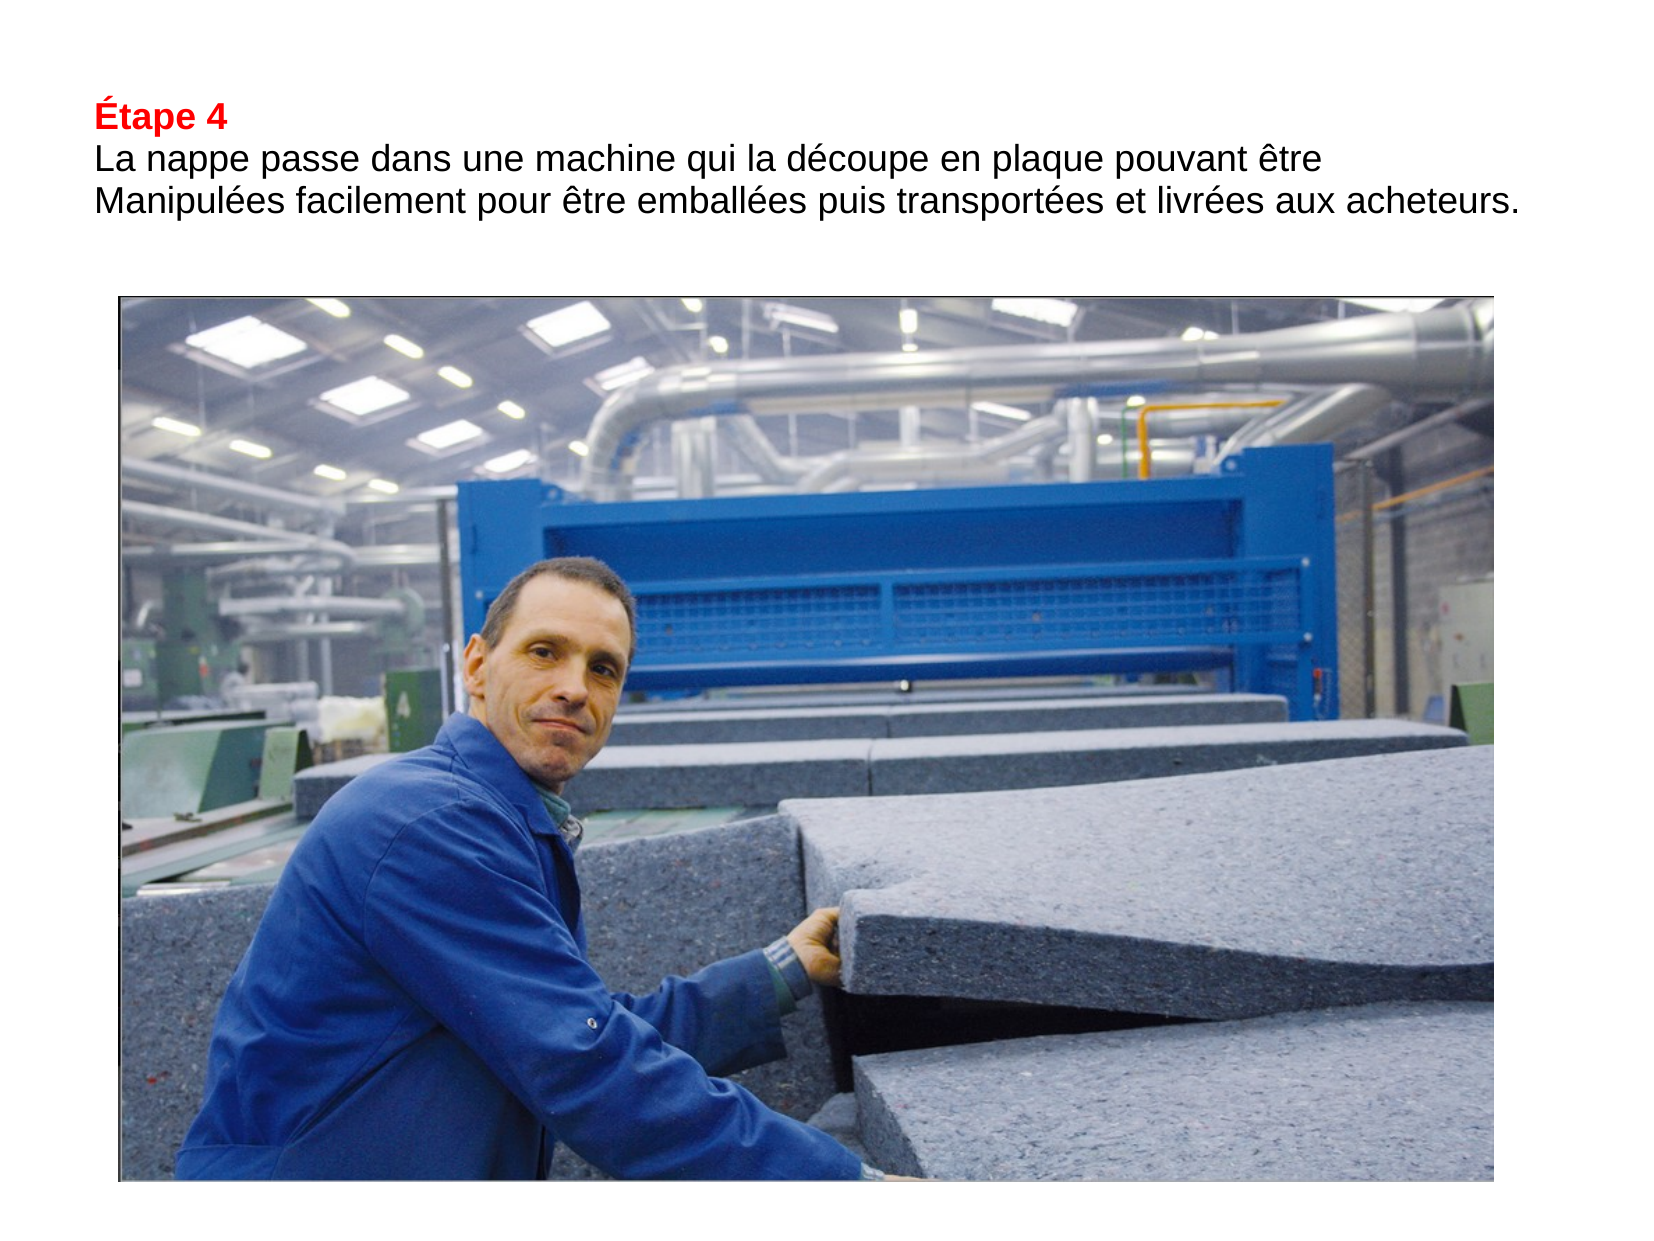

Étape 4
La nappe passe dans une machine qui la découpe en plaque pouvant être
Manipulées facilement pour être emballées puis transportées et livrées aux acheteurs.